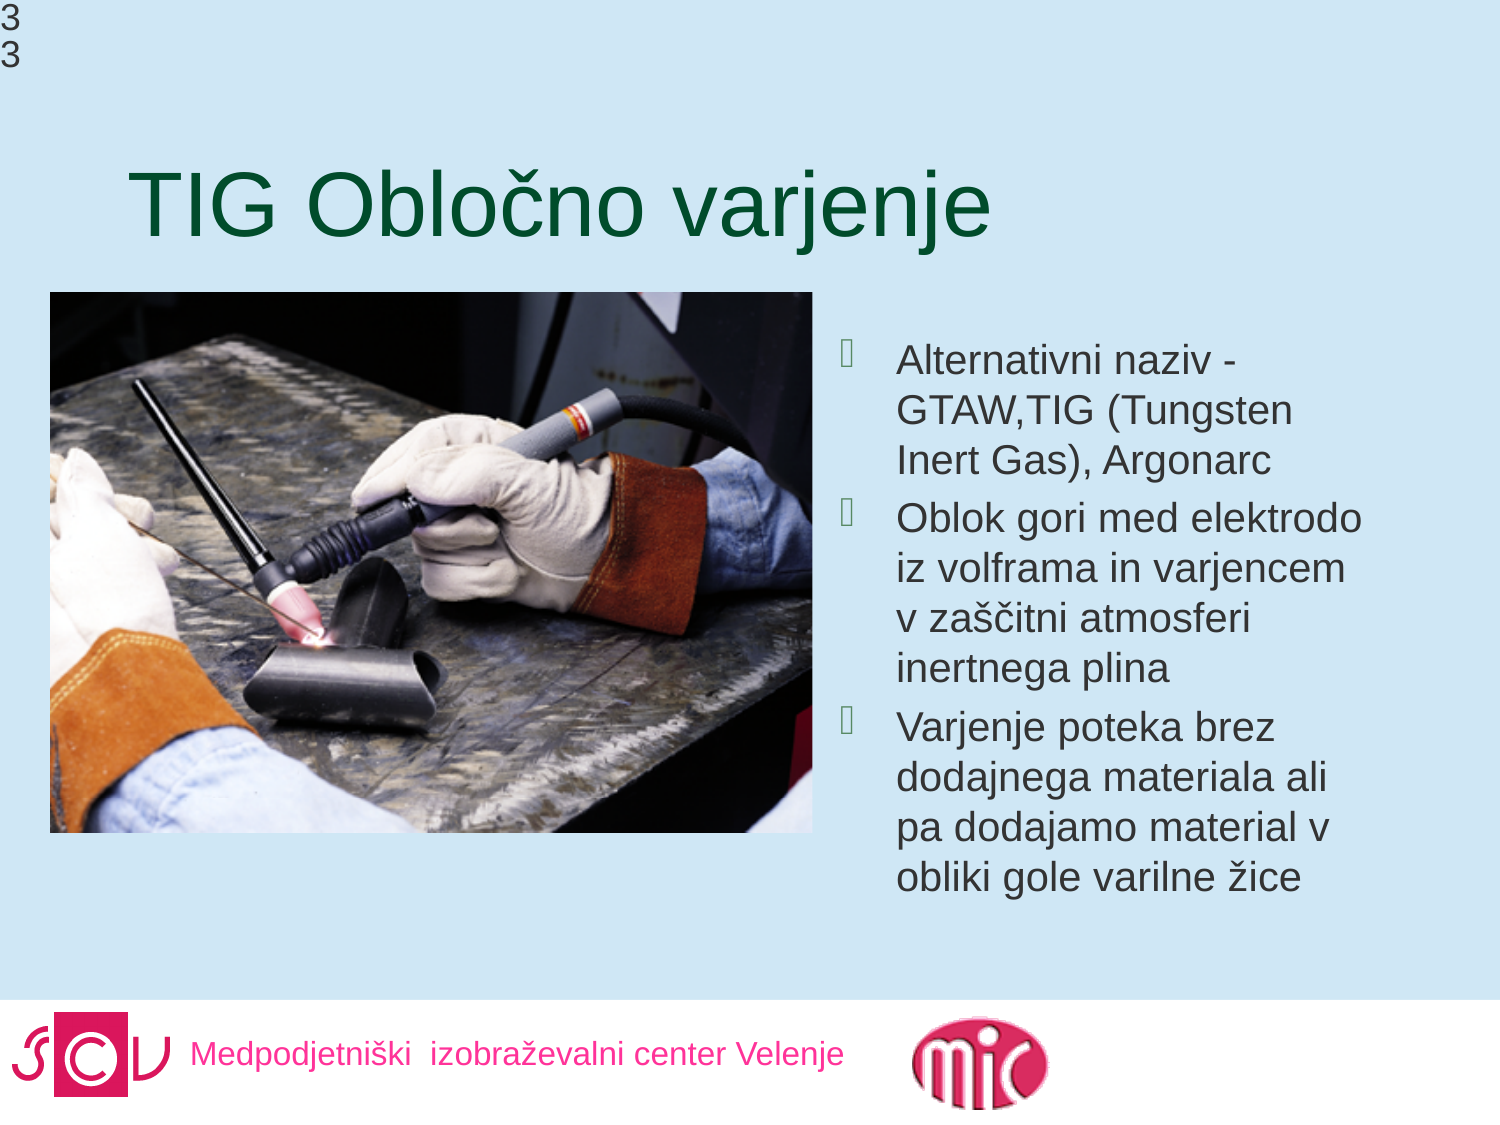

# TIG Obločno varjenje
Alternativni naziv - GTAW,TIG (Tungsten Inert Gas), Argonarc
Oblok gori med elektrodo iz volframa in varjencem v zaščitni atmosferi inertnega plina
Varjenje poteka brez dodajnega materiala ali pa dodajamo material v obliki gole varilne žice